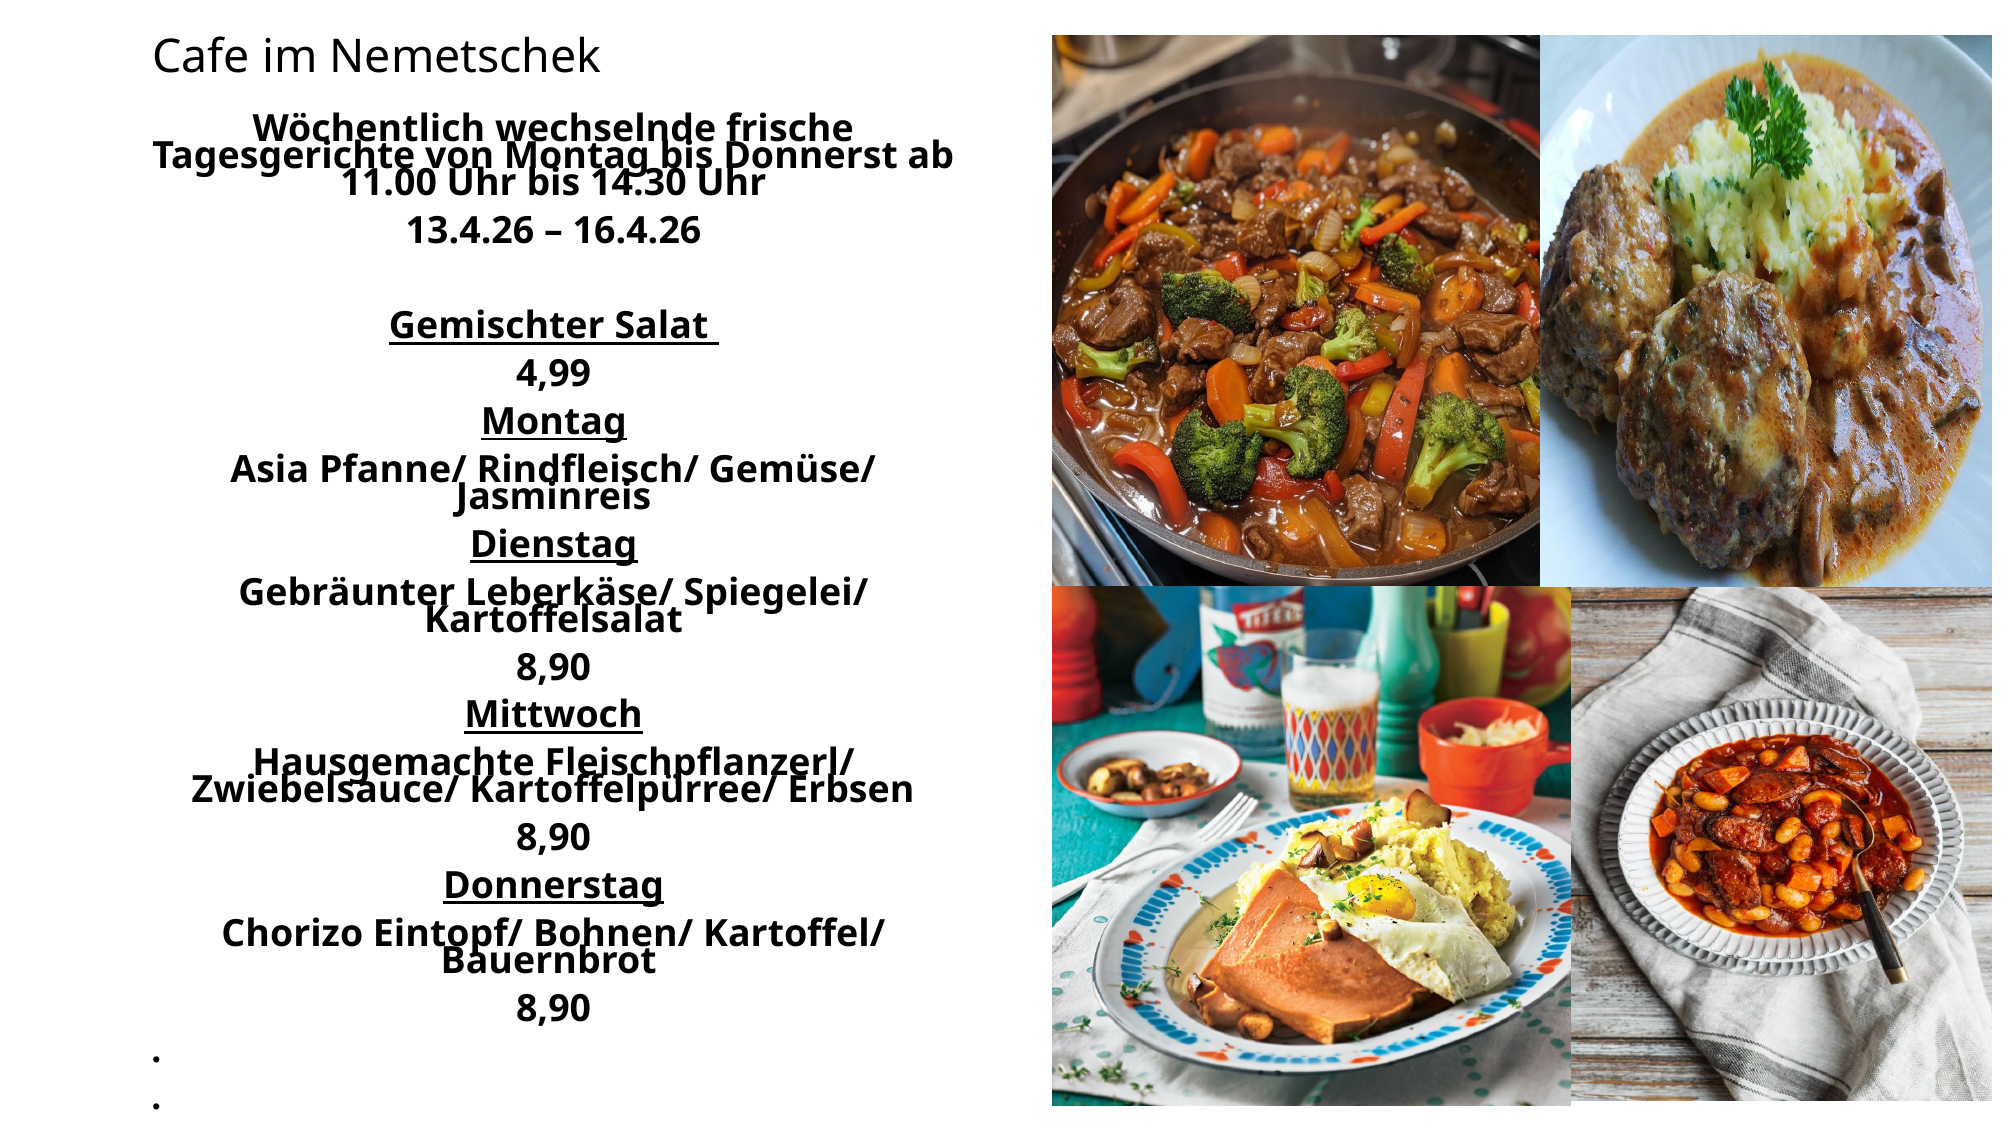

# Cafe im Nemetschek
Wöchentlich wechselnde frische Tagesgerichte von Montag bis Donnerst ab 11.00 Uhr bis 14.30 Uhr
13.4.26 – 16.4.26
Gemischter Salat
4,99
Montag
Asia Pfanne/ Rindfleisch/ Gemüse/ Jasminreis
Dienstag
Gebräunter Leberkäse/ Spiegelei/ Kartoffelsalat
8,90
Mittwoch
Hausgemachte Fleischpflanzerl/ Zwiebelsauce/ Kartoffelpürree/ Erbsen
8,90
Donnerstag
Chorizo Eintopf/ Bohnen/ Kartoffel/ Bauernbrot
8,90